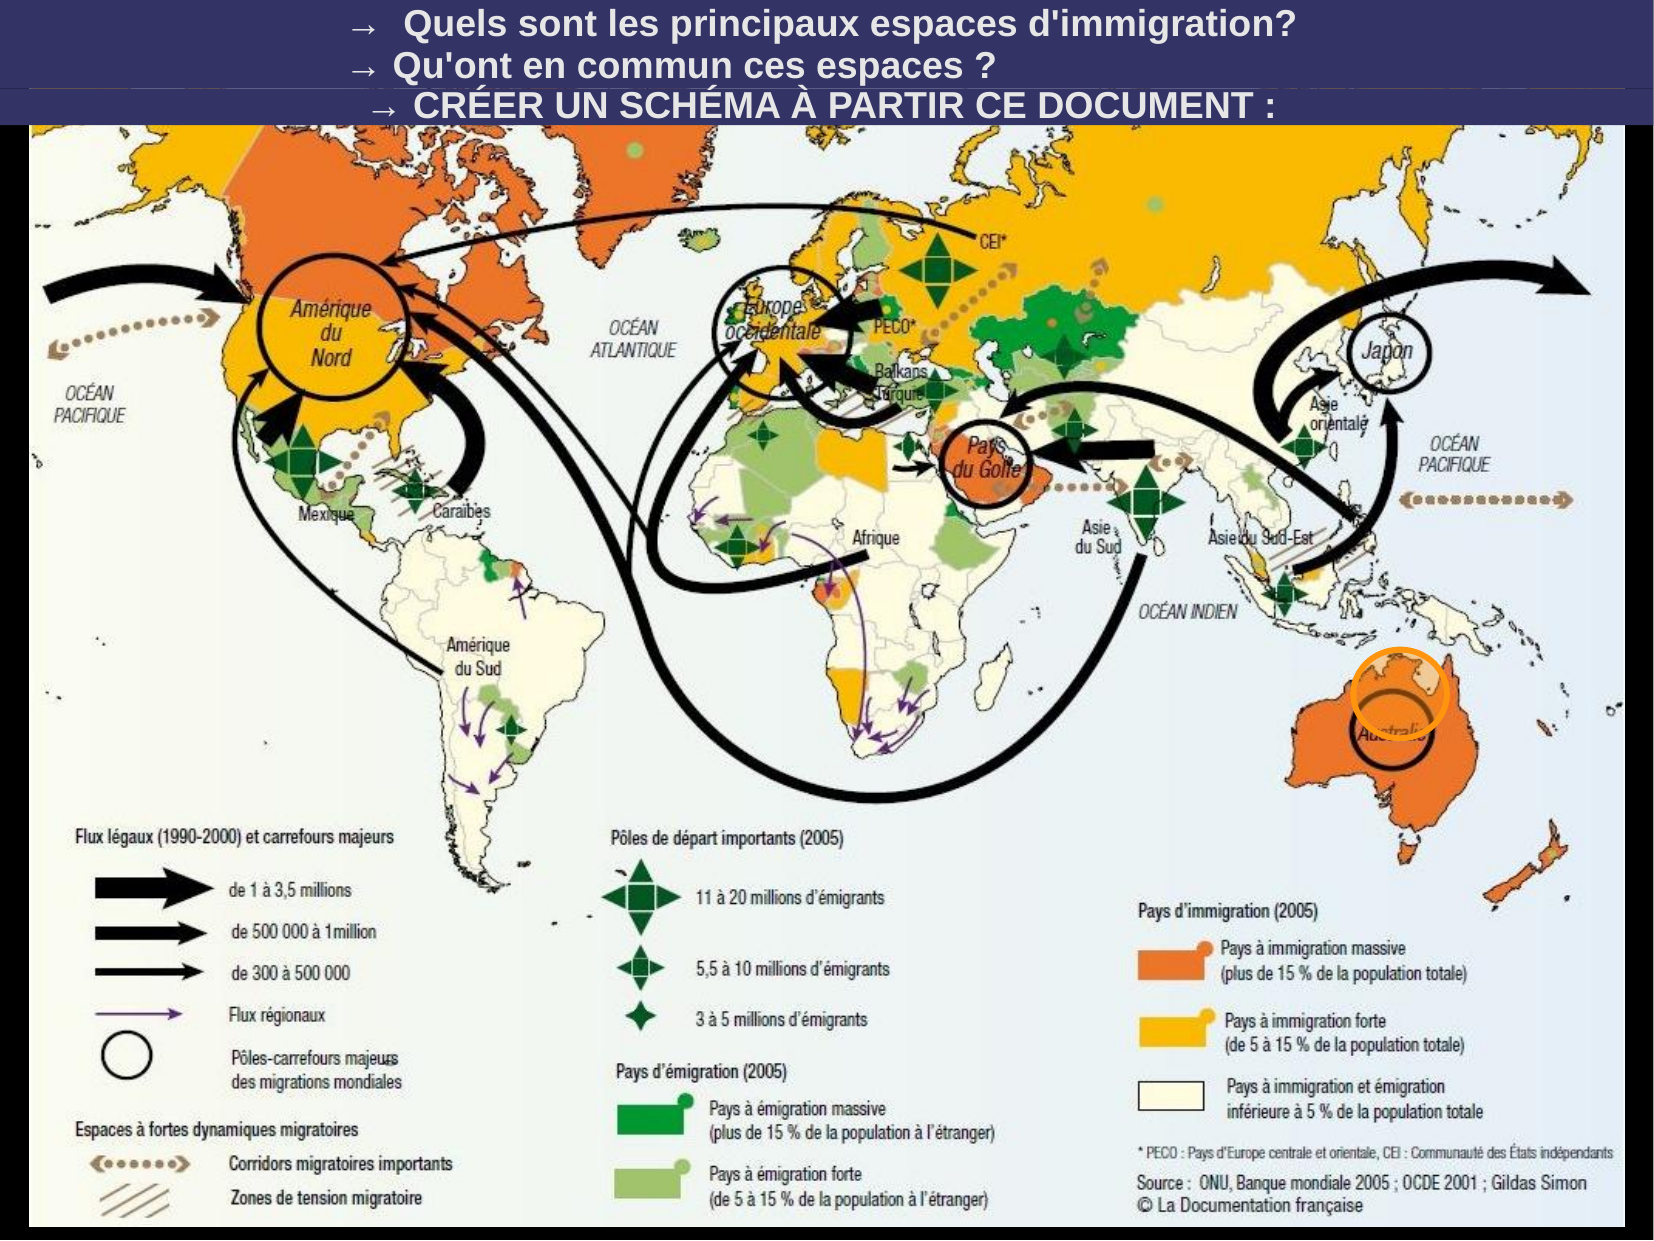

→ Quels sont les principaux espaces d'immigration?
→ Qu'ont en commun ces espaces ?
#
→ CRÉER UN SCHÉMA À PARTIR CE DOCUMENT :